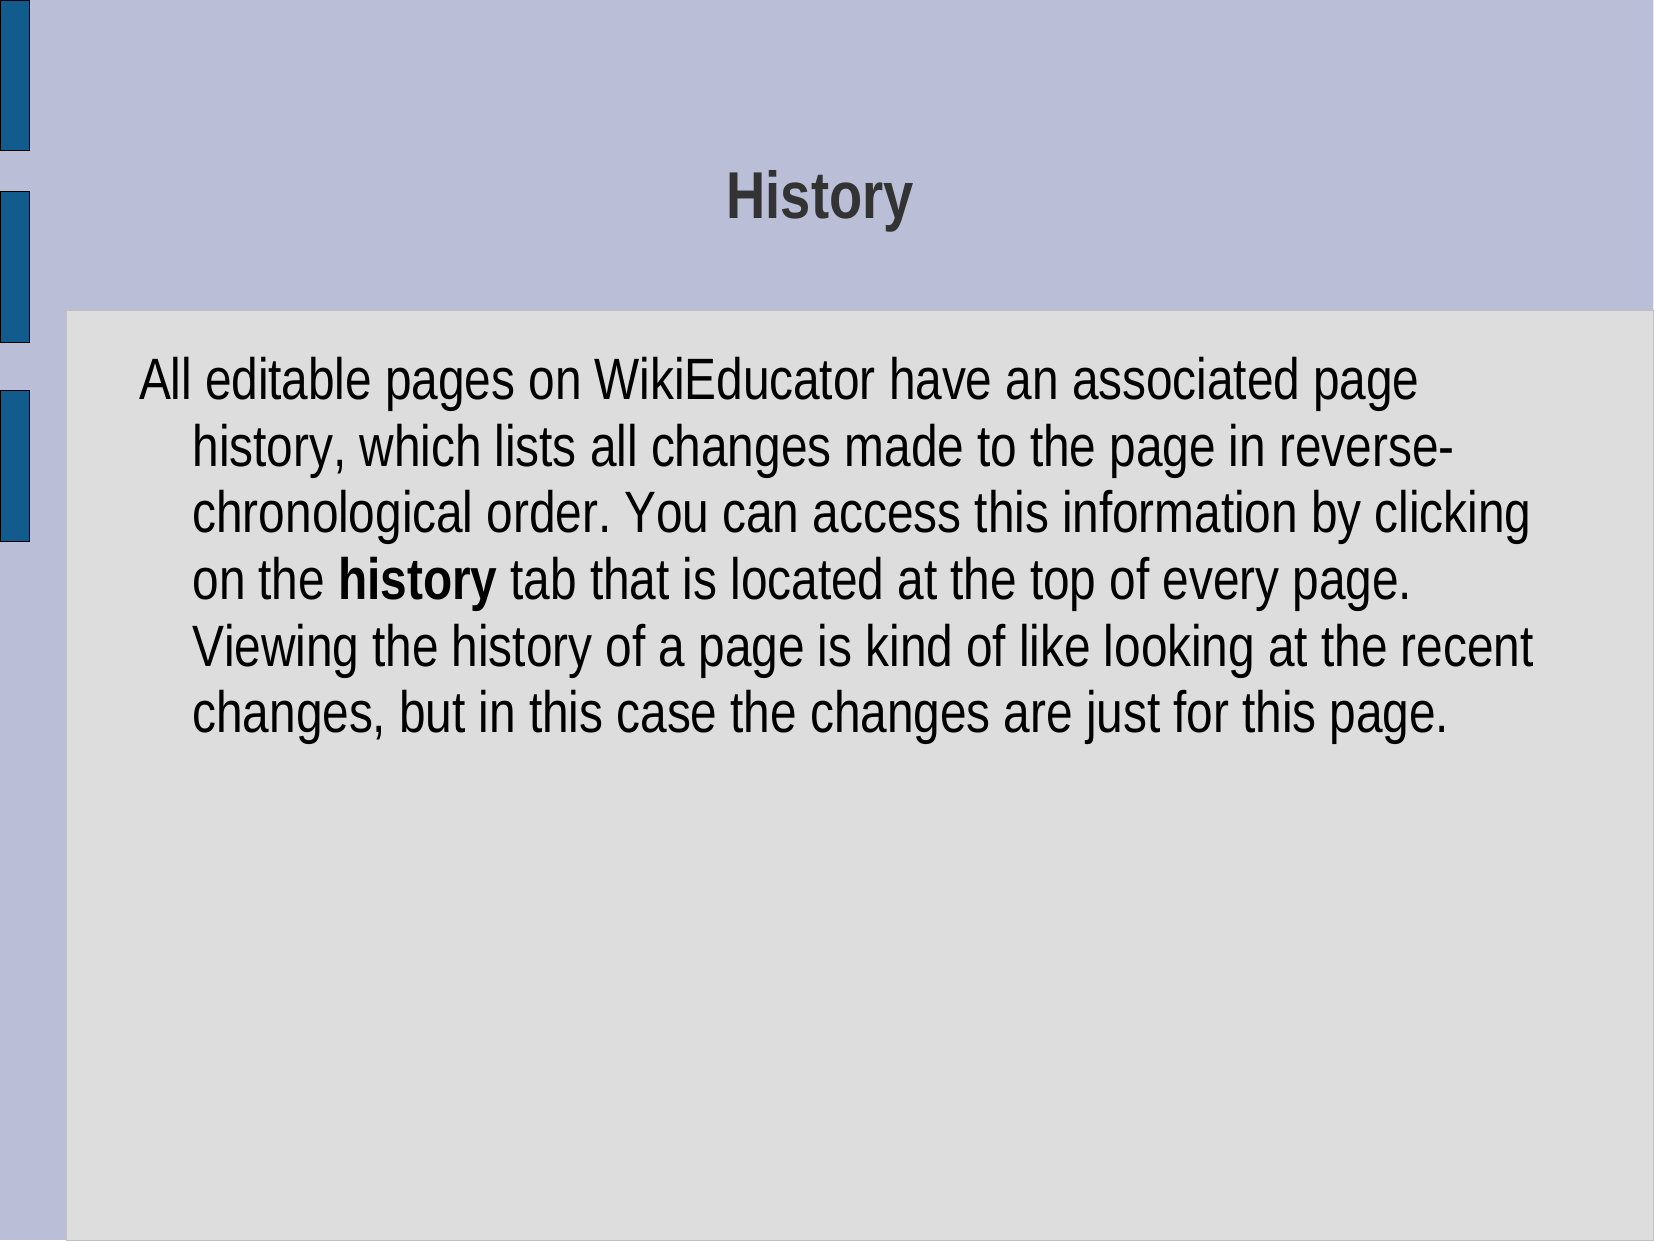

History
# All editable pages on WikiEducator have an associated page history, which lists all changes made to the page in reverse-chronological order. You can access this information by clicking on the history tab that is located at the top of every page. Viewing the history of a page is kind of like looking at the recent changes, but in this case the changes are just for this page.